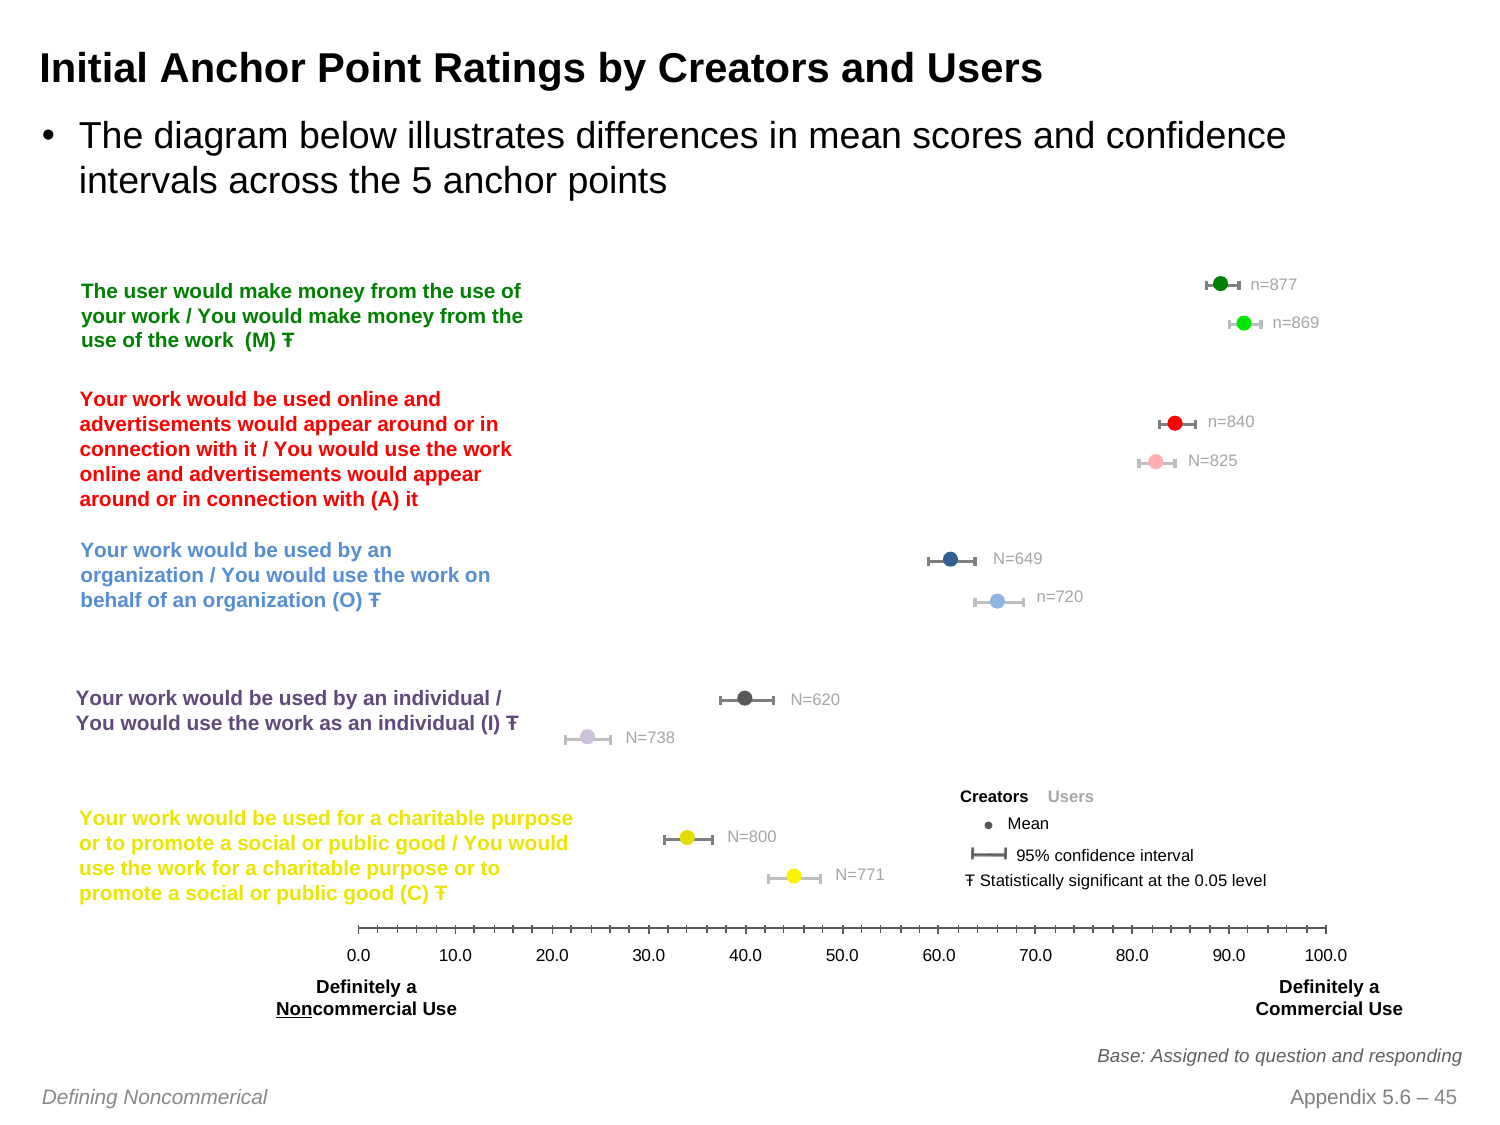

Initial Anchor Point Ratings by Creators and Users
The diagram below illustrates differences in mean scores and confidence intervals across the 5 anchor points
n=877
The user would make money from the use of your work / You would make money from the use of the work (M) Ŧ
n=869
Your work would be used online and advertisements would appear around or in connection with it / You would use the work online and advertisements would appear around or in connection with (A) it
n=840
N=825
Your work would be used by an organization / You would use the work on behalf of an organization (O) Ŧ
N=649
n=720
Your work would be used by an individual / You would use the work as an individual (I) Ŧ
N=620
N=738
Creators Users
Mean
95% confidence interval
Your work would be used for a charitable purpose or to promote a social or public good / You would use the work for a charitable purpose or to promote a social or public good (C) Ŧ
N=800
N=771
Ŧ Statistically significant at the 0.05 level
Definitely a Noncommercial Use
Definitely a Commercial Use
Base: Assigned to question and responding
Defining Noncommerical
Appendix 5.6 –